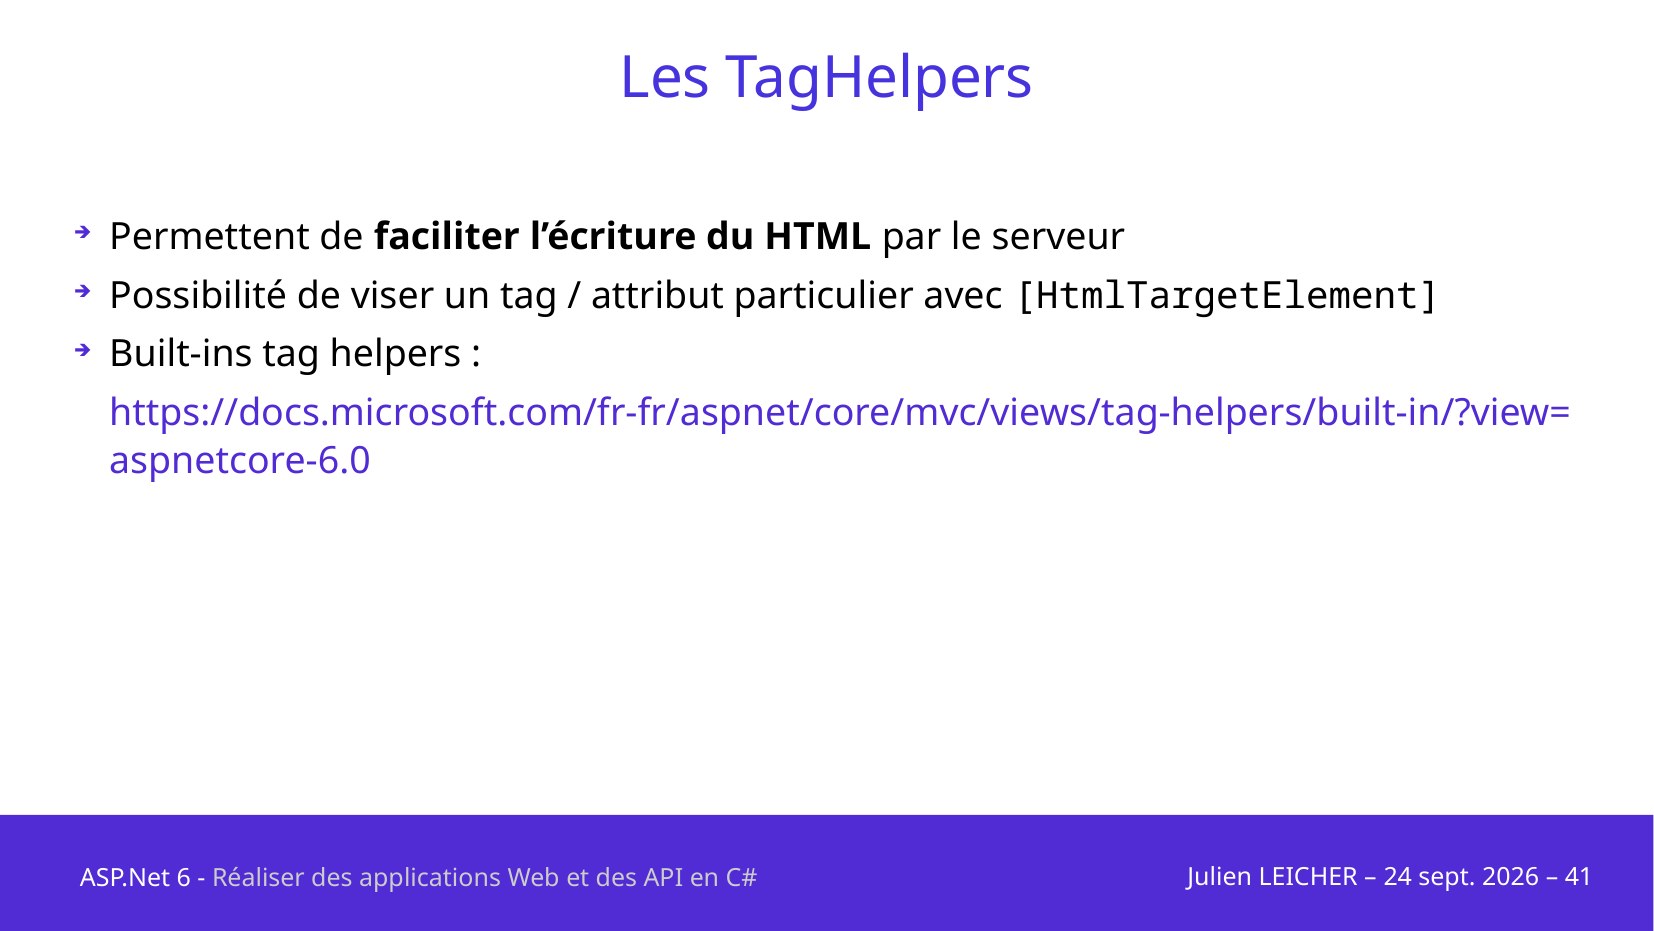

Les TagHelpers
Permettent de faciliter l’écriture du HTML par le serveur
Possibilité de viser un tag / attribut particulier avec [HtmlTargetElement]
Built-ins tag helpers : https://docs.microsoft.com/fr-fr/aspnet/core/mvc/views/tag-helpers/built-in/?view=aspnetcore-6.0
Julien LEICHER – –
ASP.Net 6 - Réaliser des applications Web et des API en C#